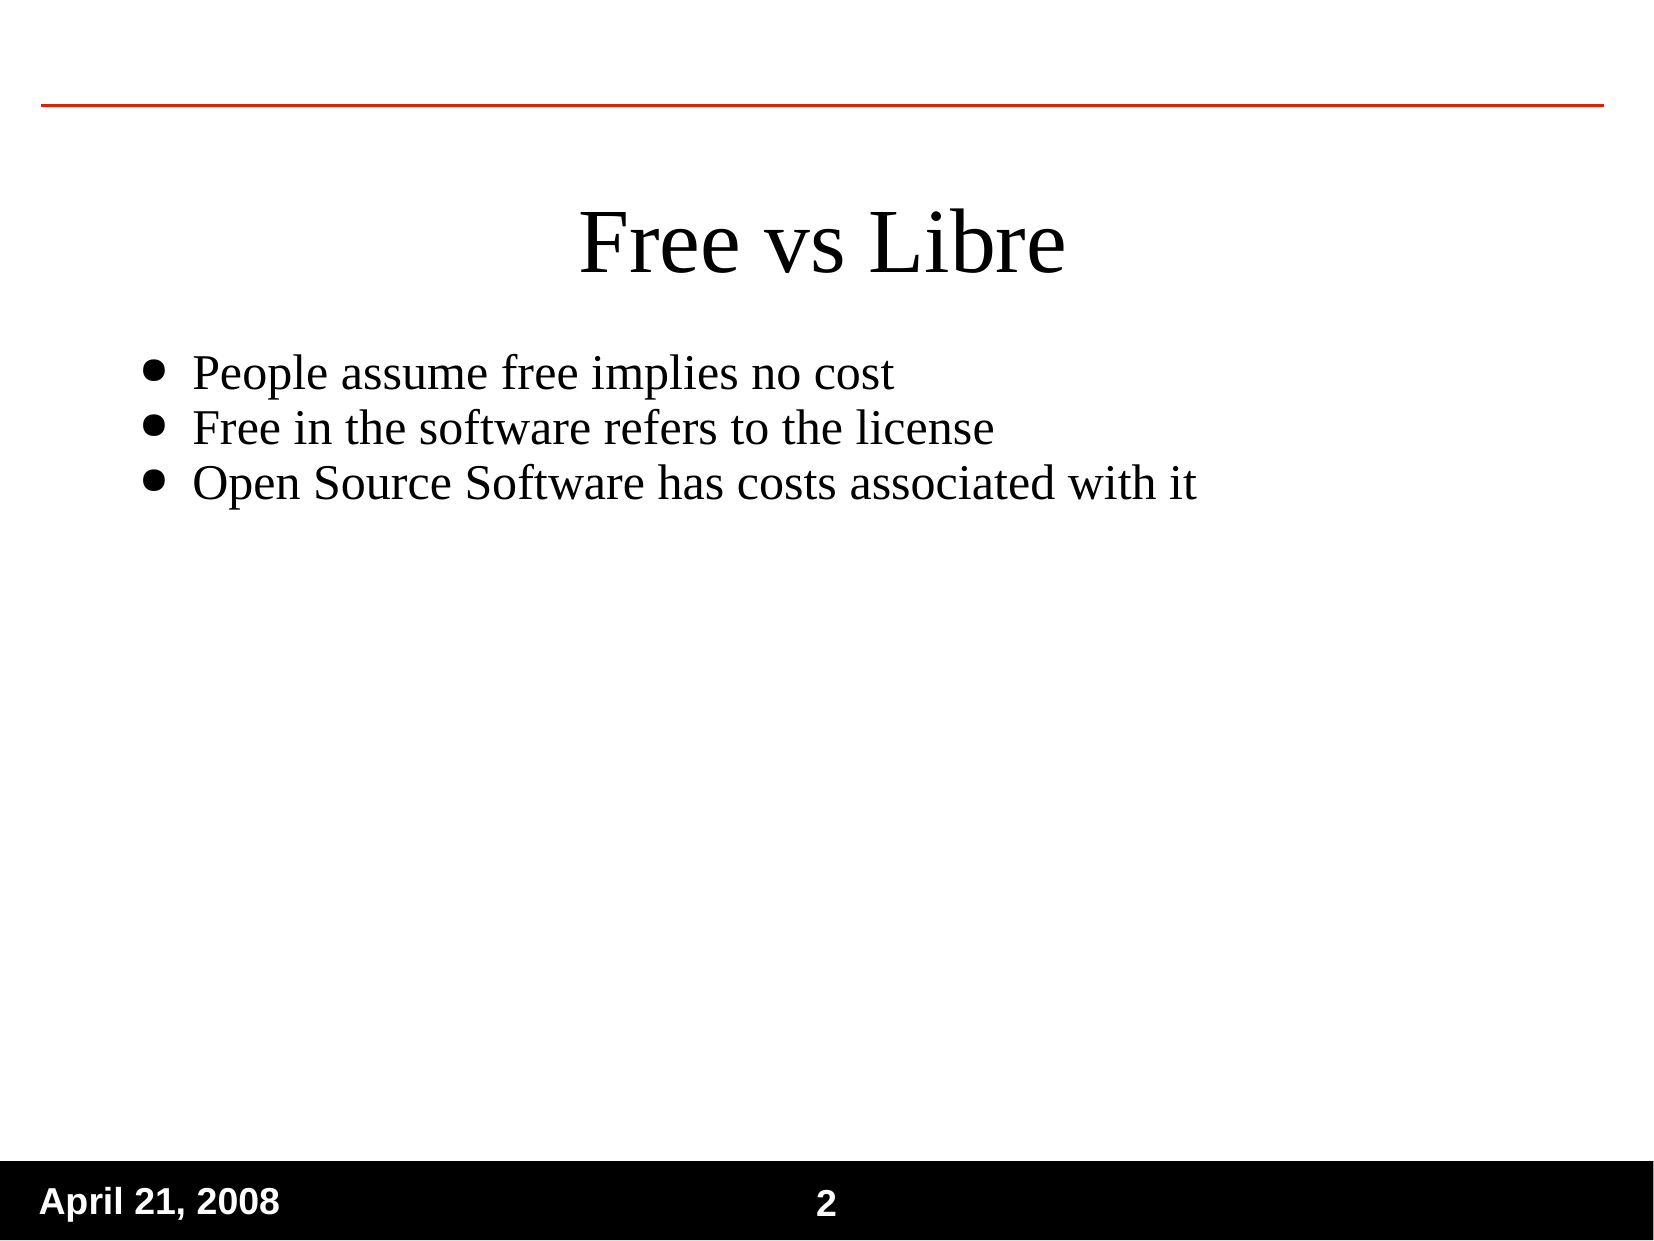

# Free vs Libre
People assume free implies no cost
Free in the software refers to the license
Open Source Software has costs associated with it